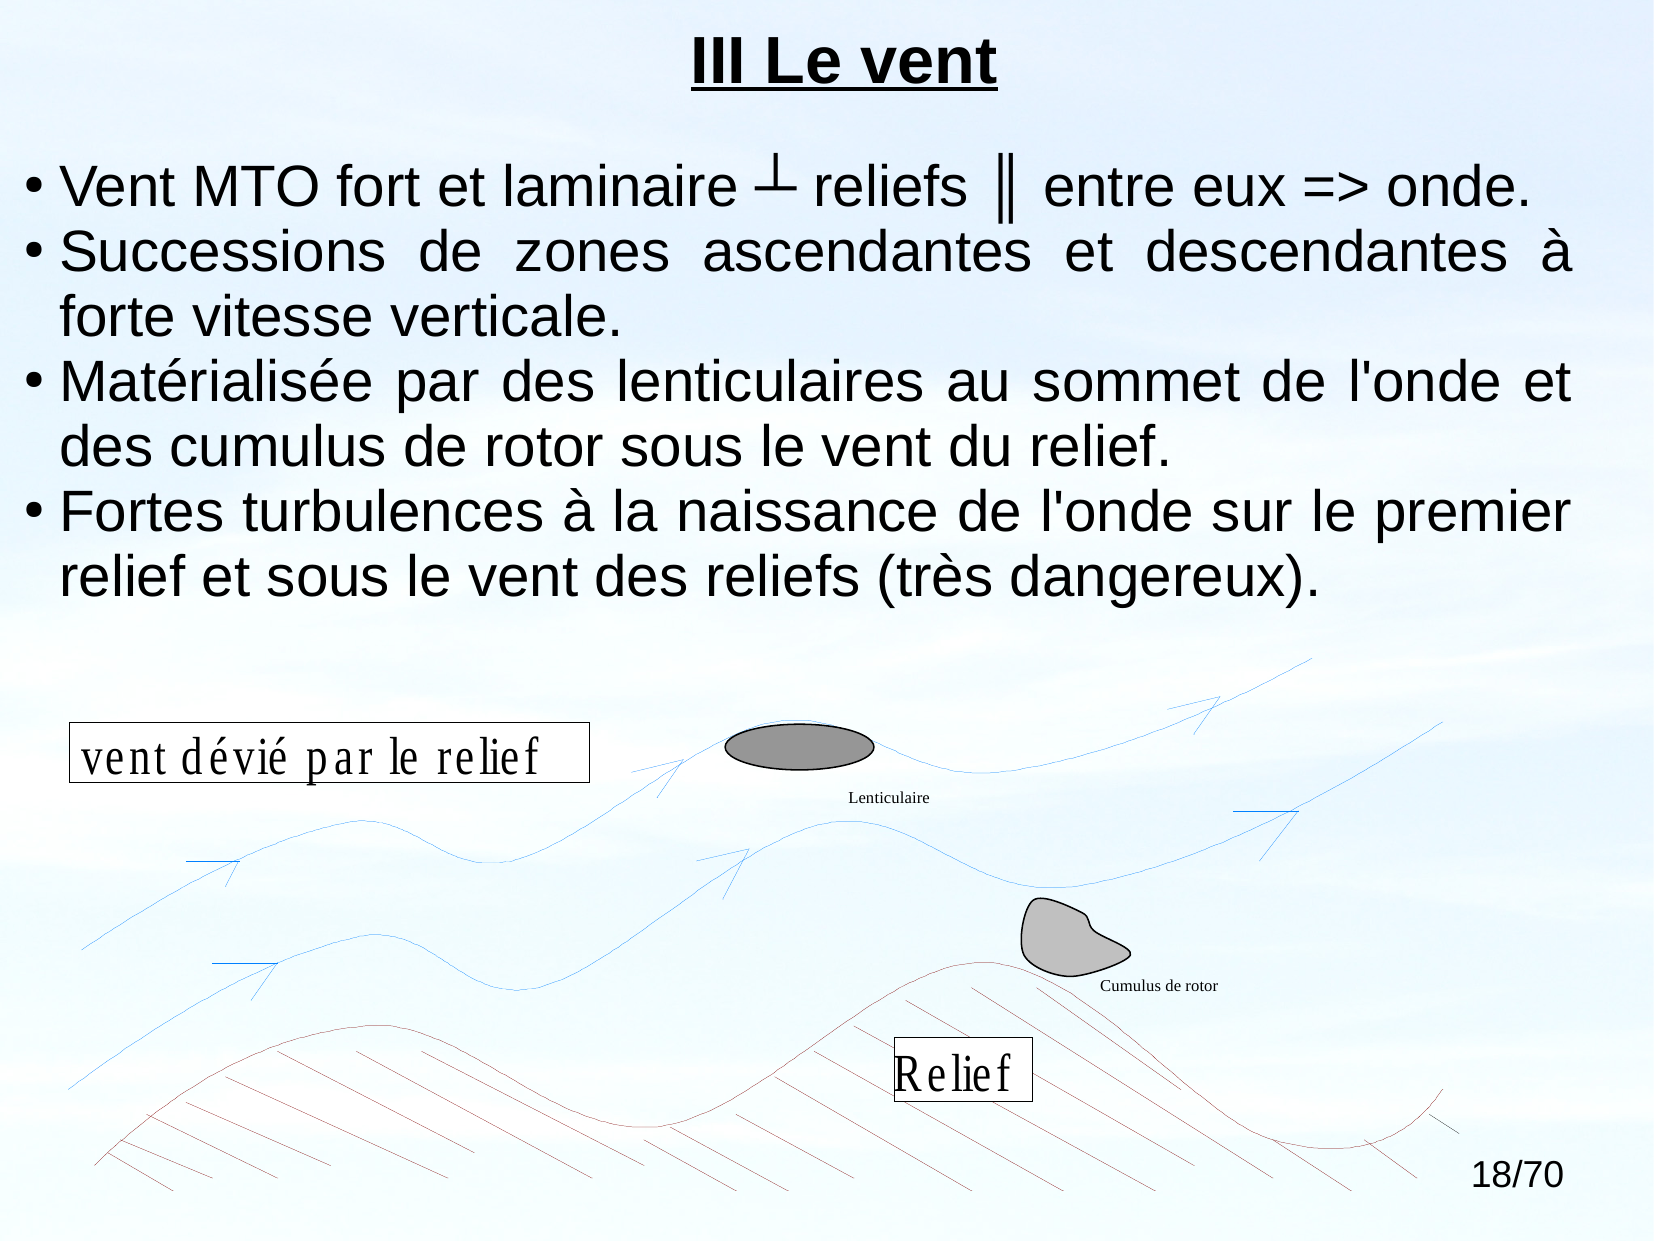

# III Le vent
Vent MTO fort et laminaire ┴ reliefs ║ entre eux => onde.
Successions de zones ascendantes et descendantes à forte vitesse verticale.
Matérialisée par des lenticulaires au sommet de l'onde et des cumulus de rotor sous le vent du relief.
Fortes turbulences à la naissance de l'onde sur le premier relief et sous le vent des reliefs (très dangereux).
Lenticulaire
Cumulus de rotor